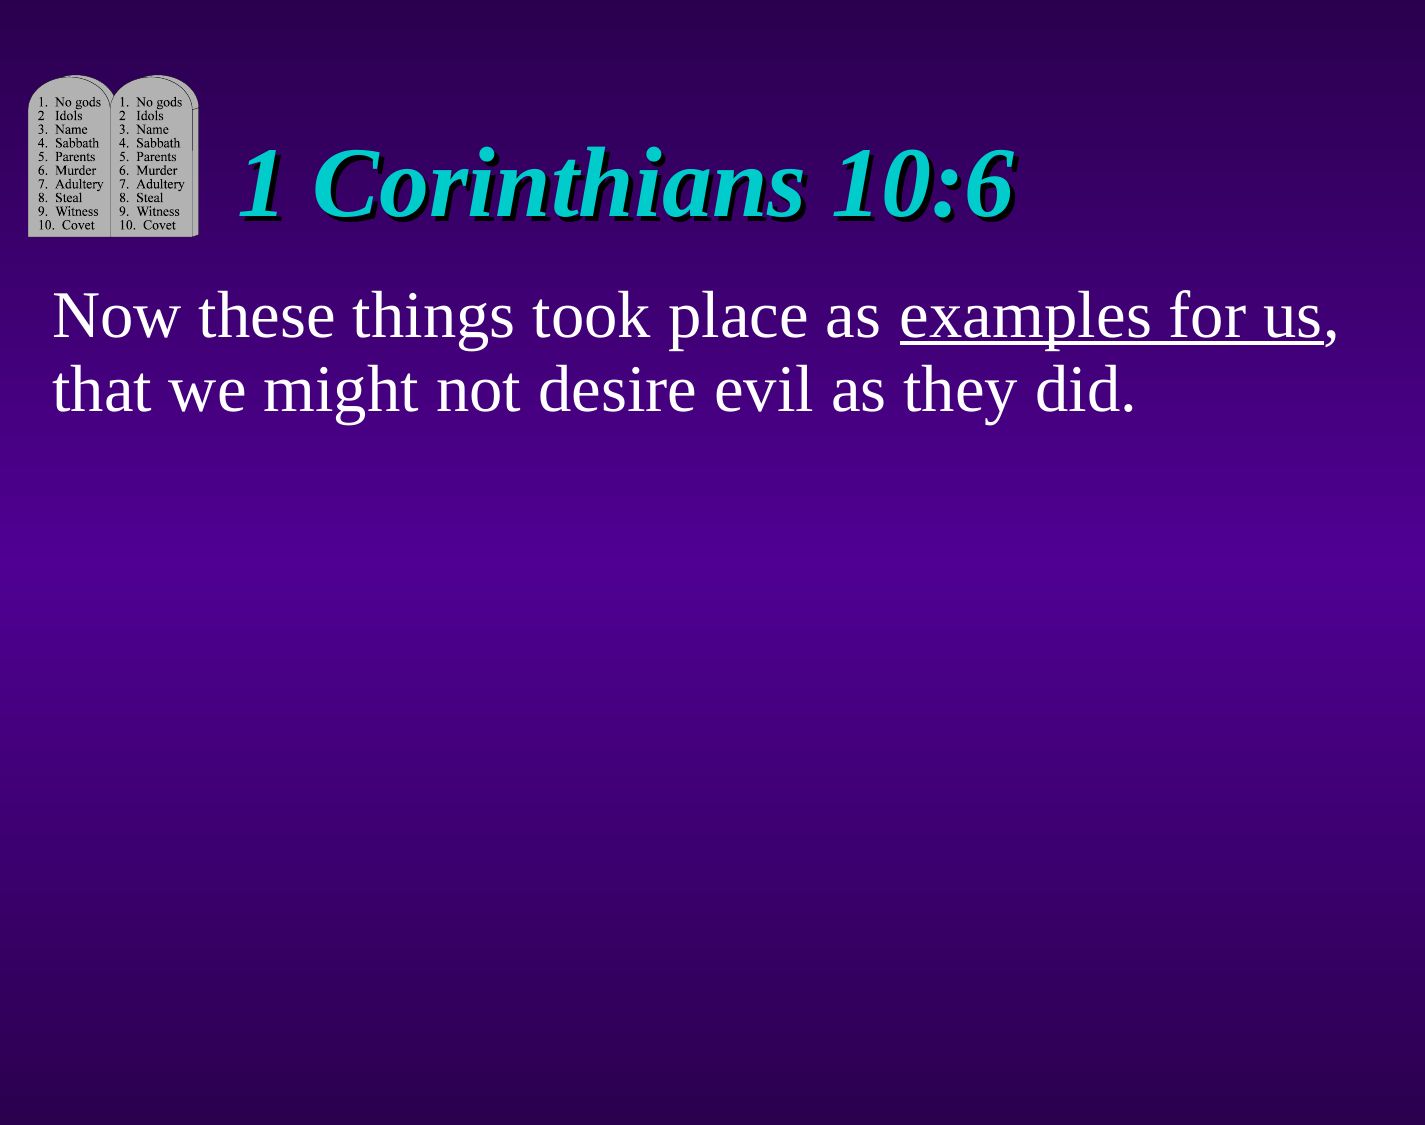

# 1 Corinthians 10:6
Now these things took place as examples for us, that we might not desire evil as they did.